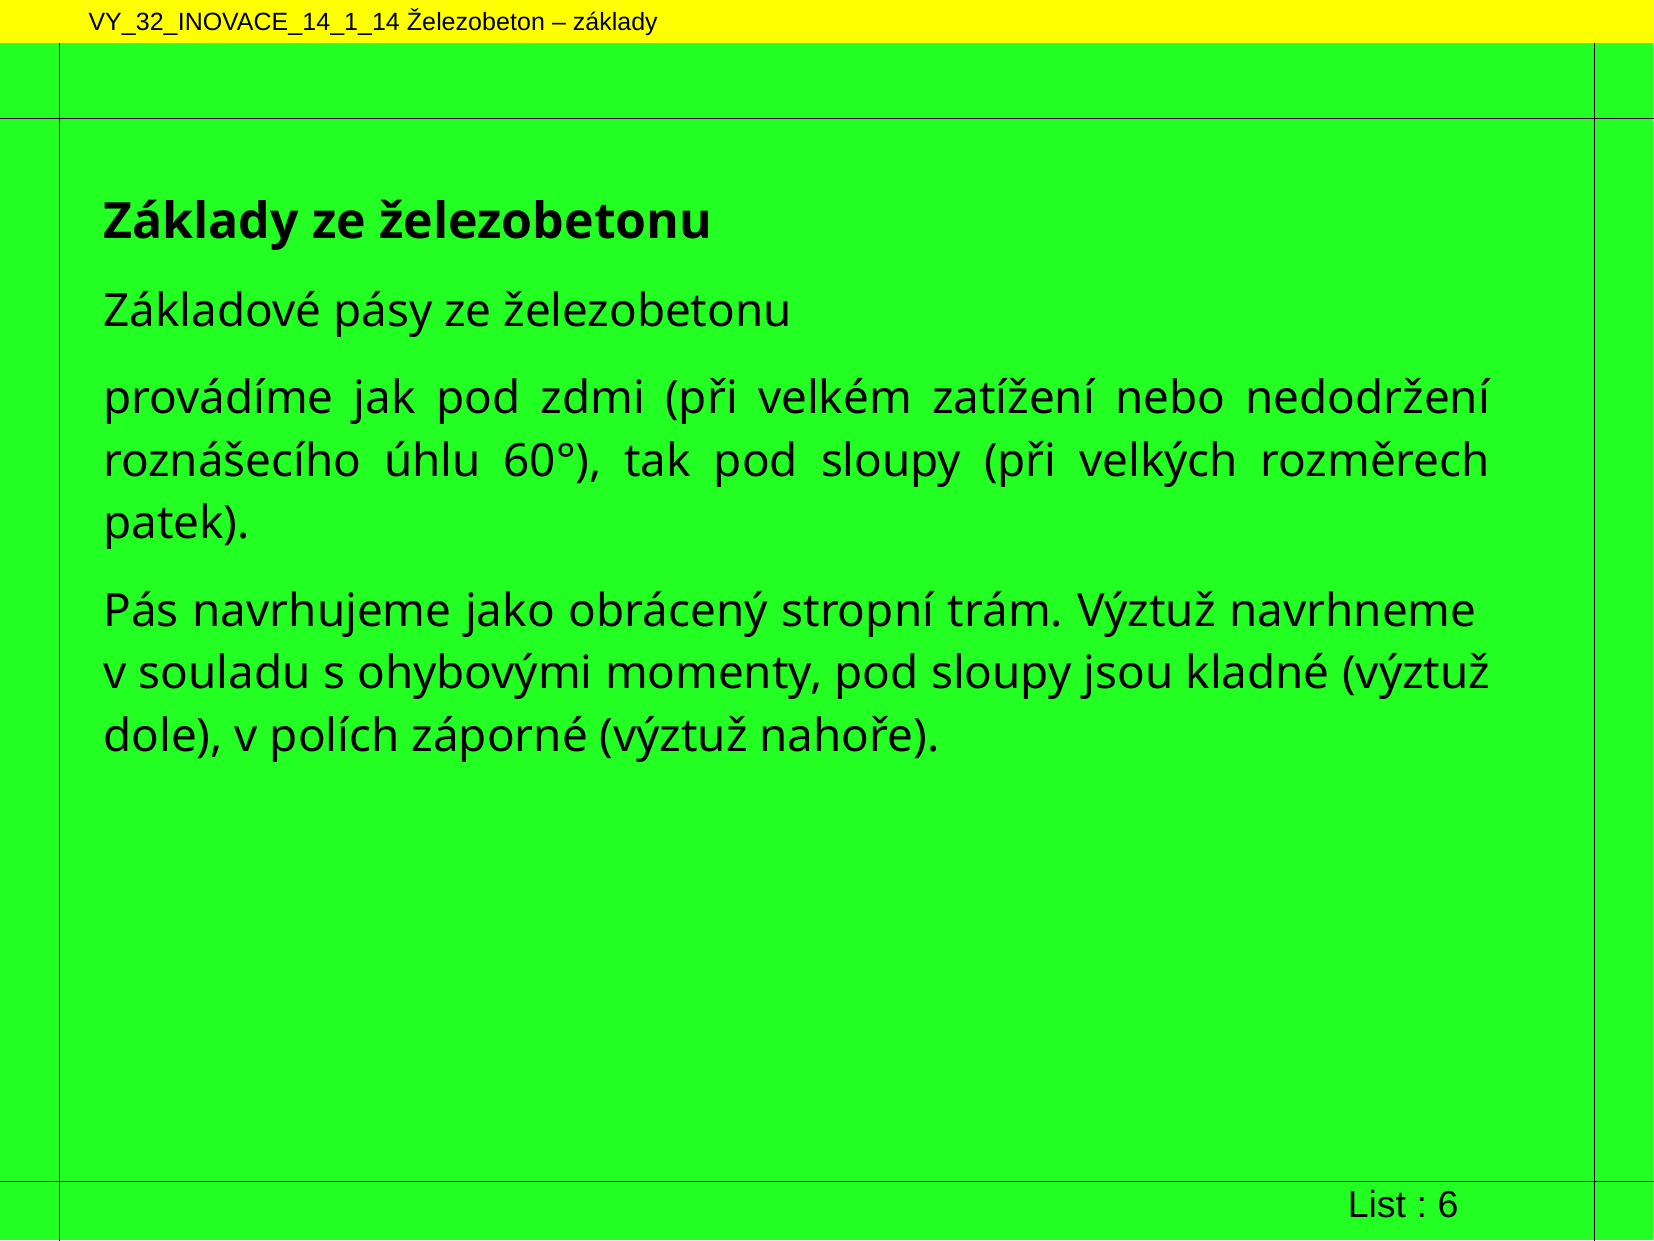

VY_32_INOVACE_14_1_14 Železobeton – základy
Základy ze železobetonu
Základové pásy ze železobetonu
provádíme jak pod zdmi (při velkém zatížení nebo nedodržení roznášecího úhlu 60°), tak pod sloupy (při velkých rozměrech patek).
Pás navrhujeme jako obrácený stropní trám. Výztuž navrhneme
v souladu s ohybovými momenty, pod sloupy jsou kladné (výztuž dole), v polích záporné (výztuž nahoře).
List :